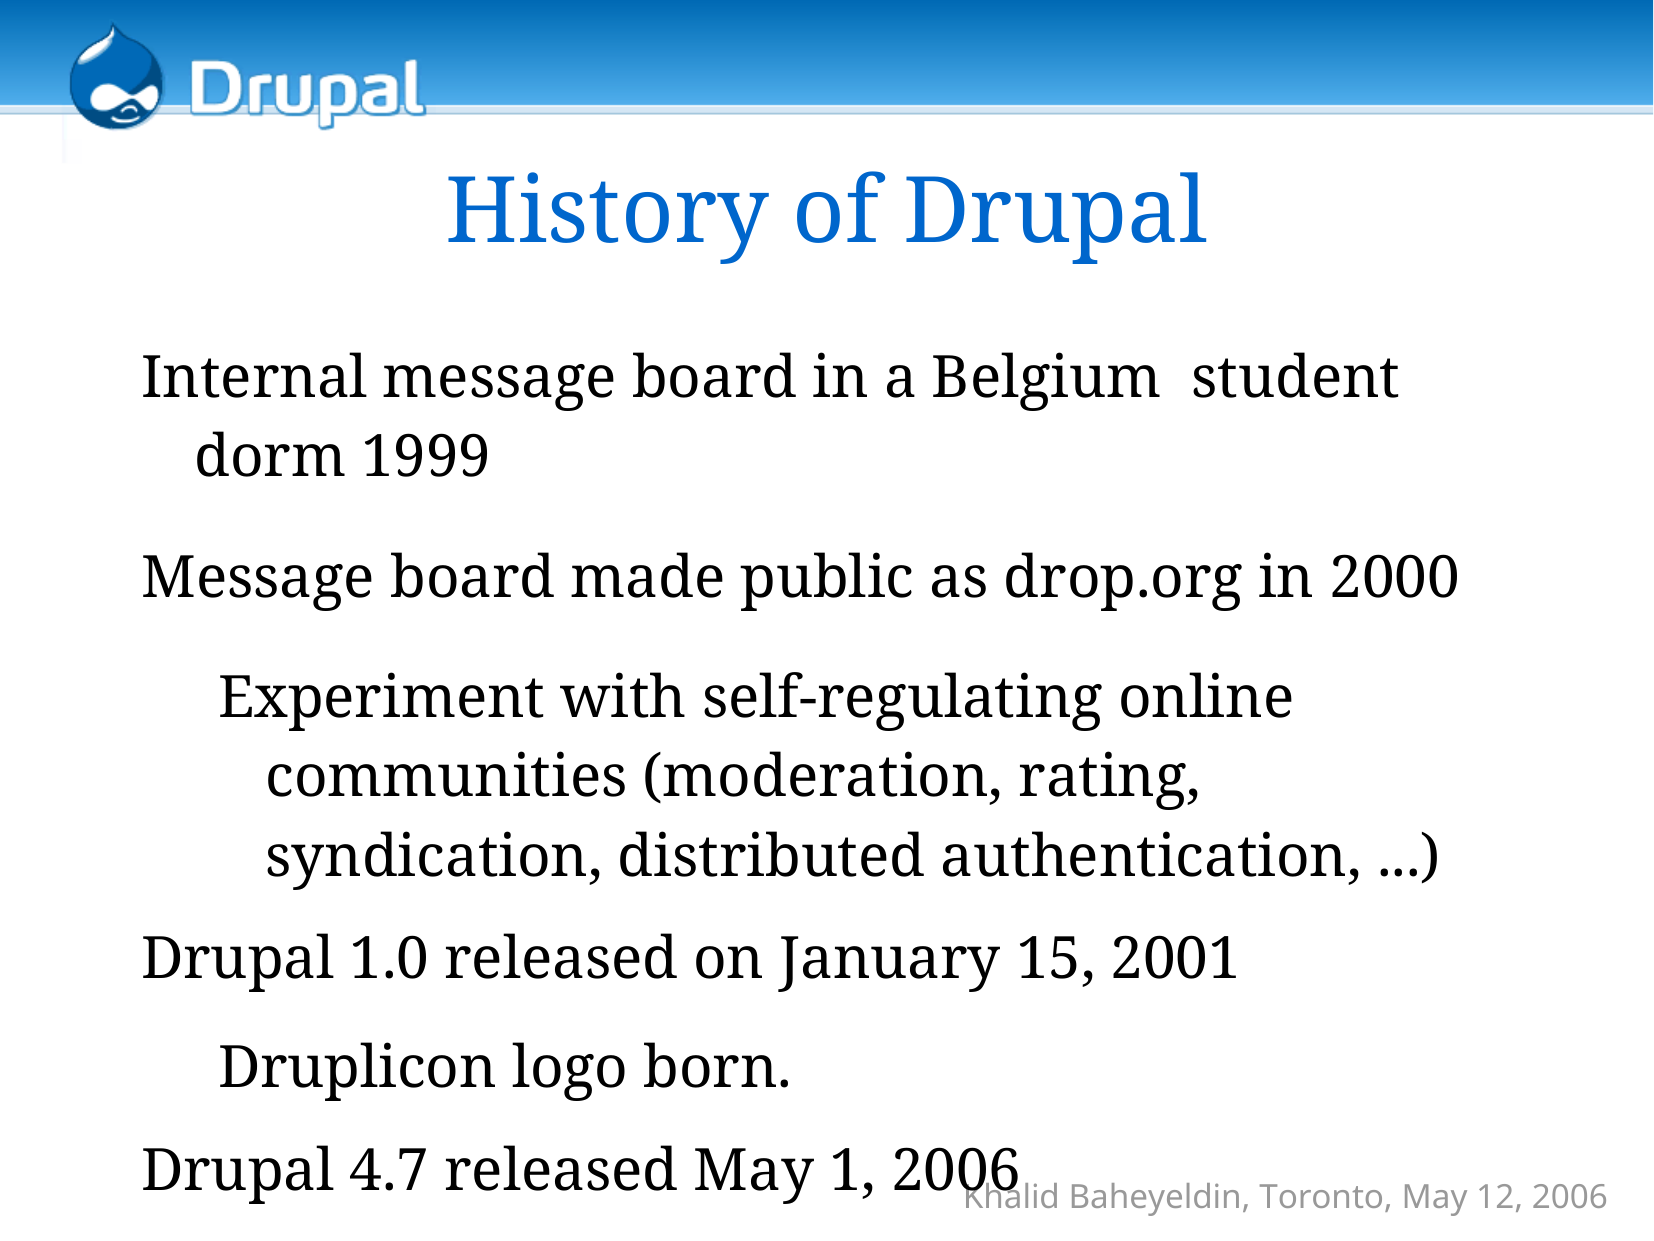

# History of Drupal
Internal message board in a Belgium student dorm 1999
Message board made public as drop.org in 2000
Experiment with self-regulating online communities (moderation, rating, syndication, distributed authentication, ...)
Drupal 1.0 released on January 15, 2001
Druplicon logo born.
Drupal 4.7 released May 1, 2006